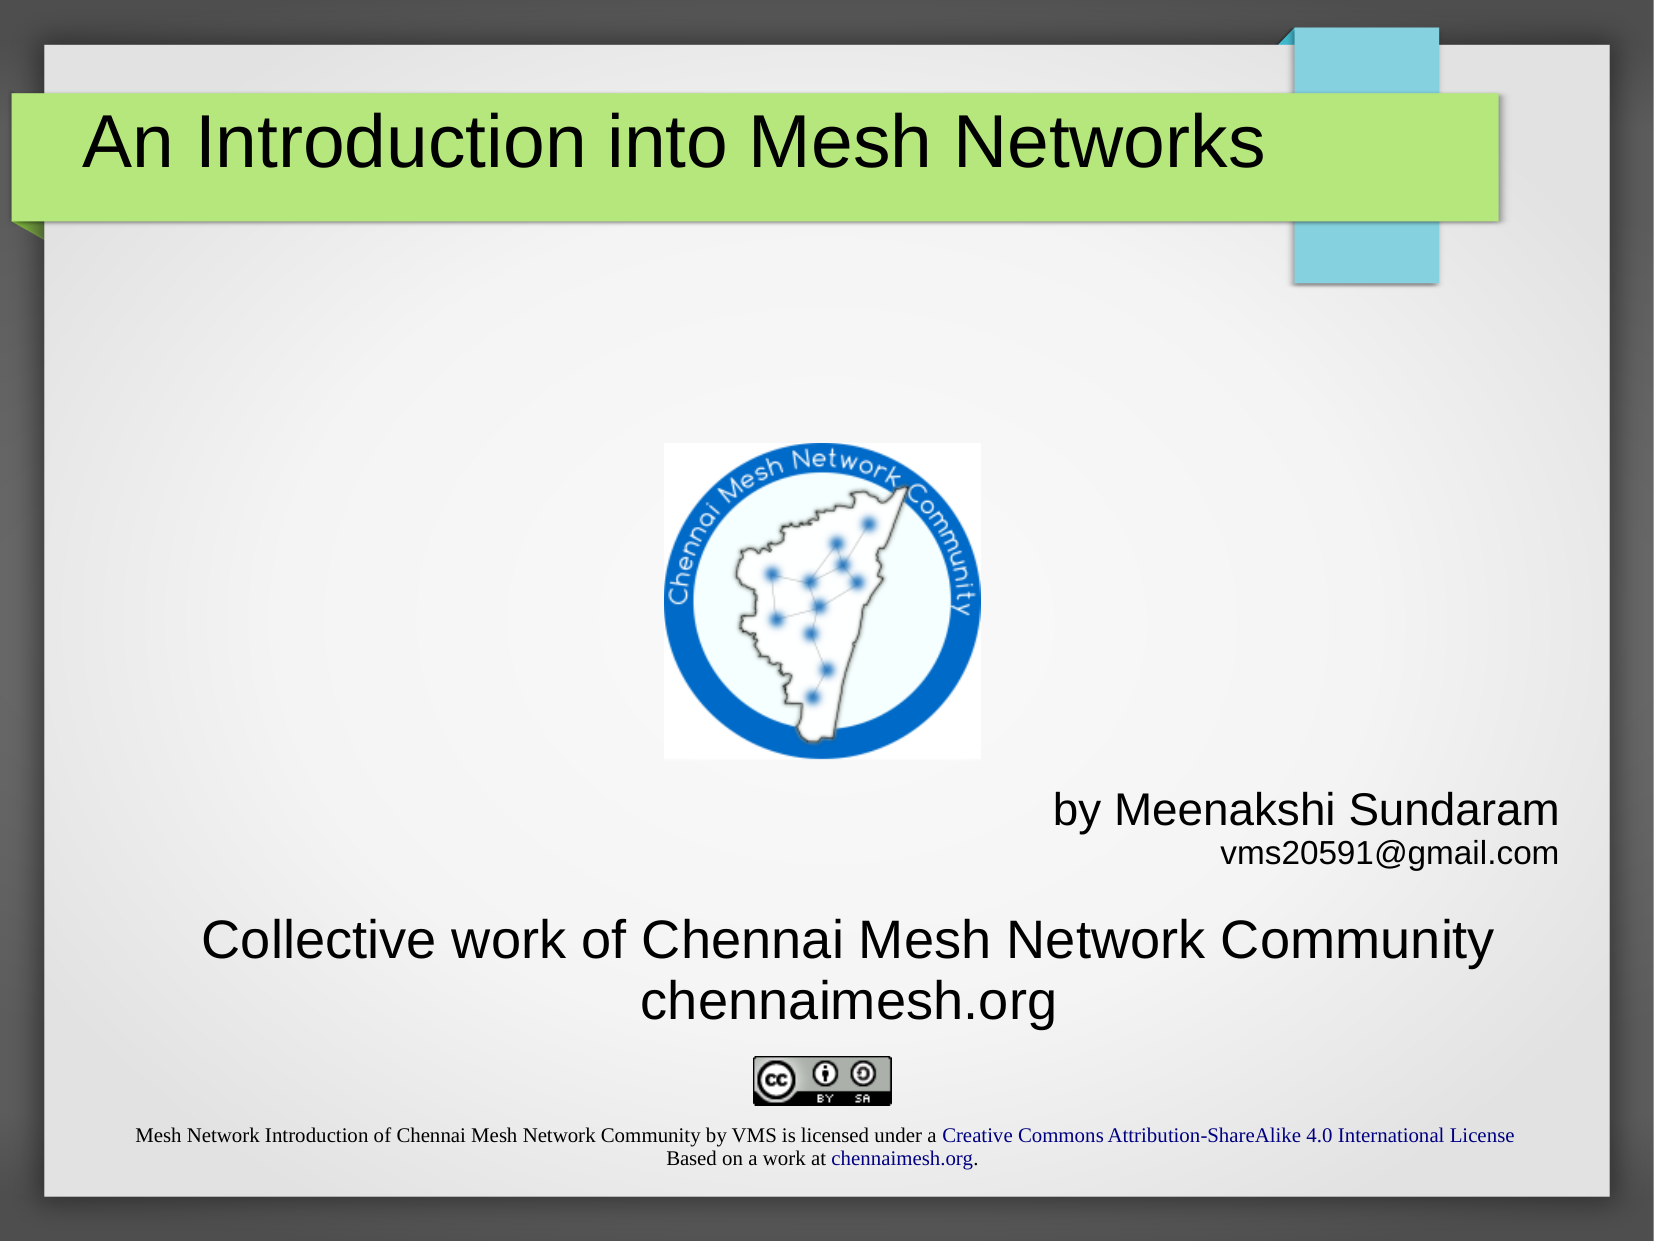

# An Introduction into Mesh Networks
by Meenakshi Sundaram
vms20591@gmail.com
Collective work of Chennai Mesh Network Community
chennaimesh.org